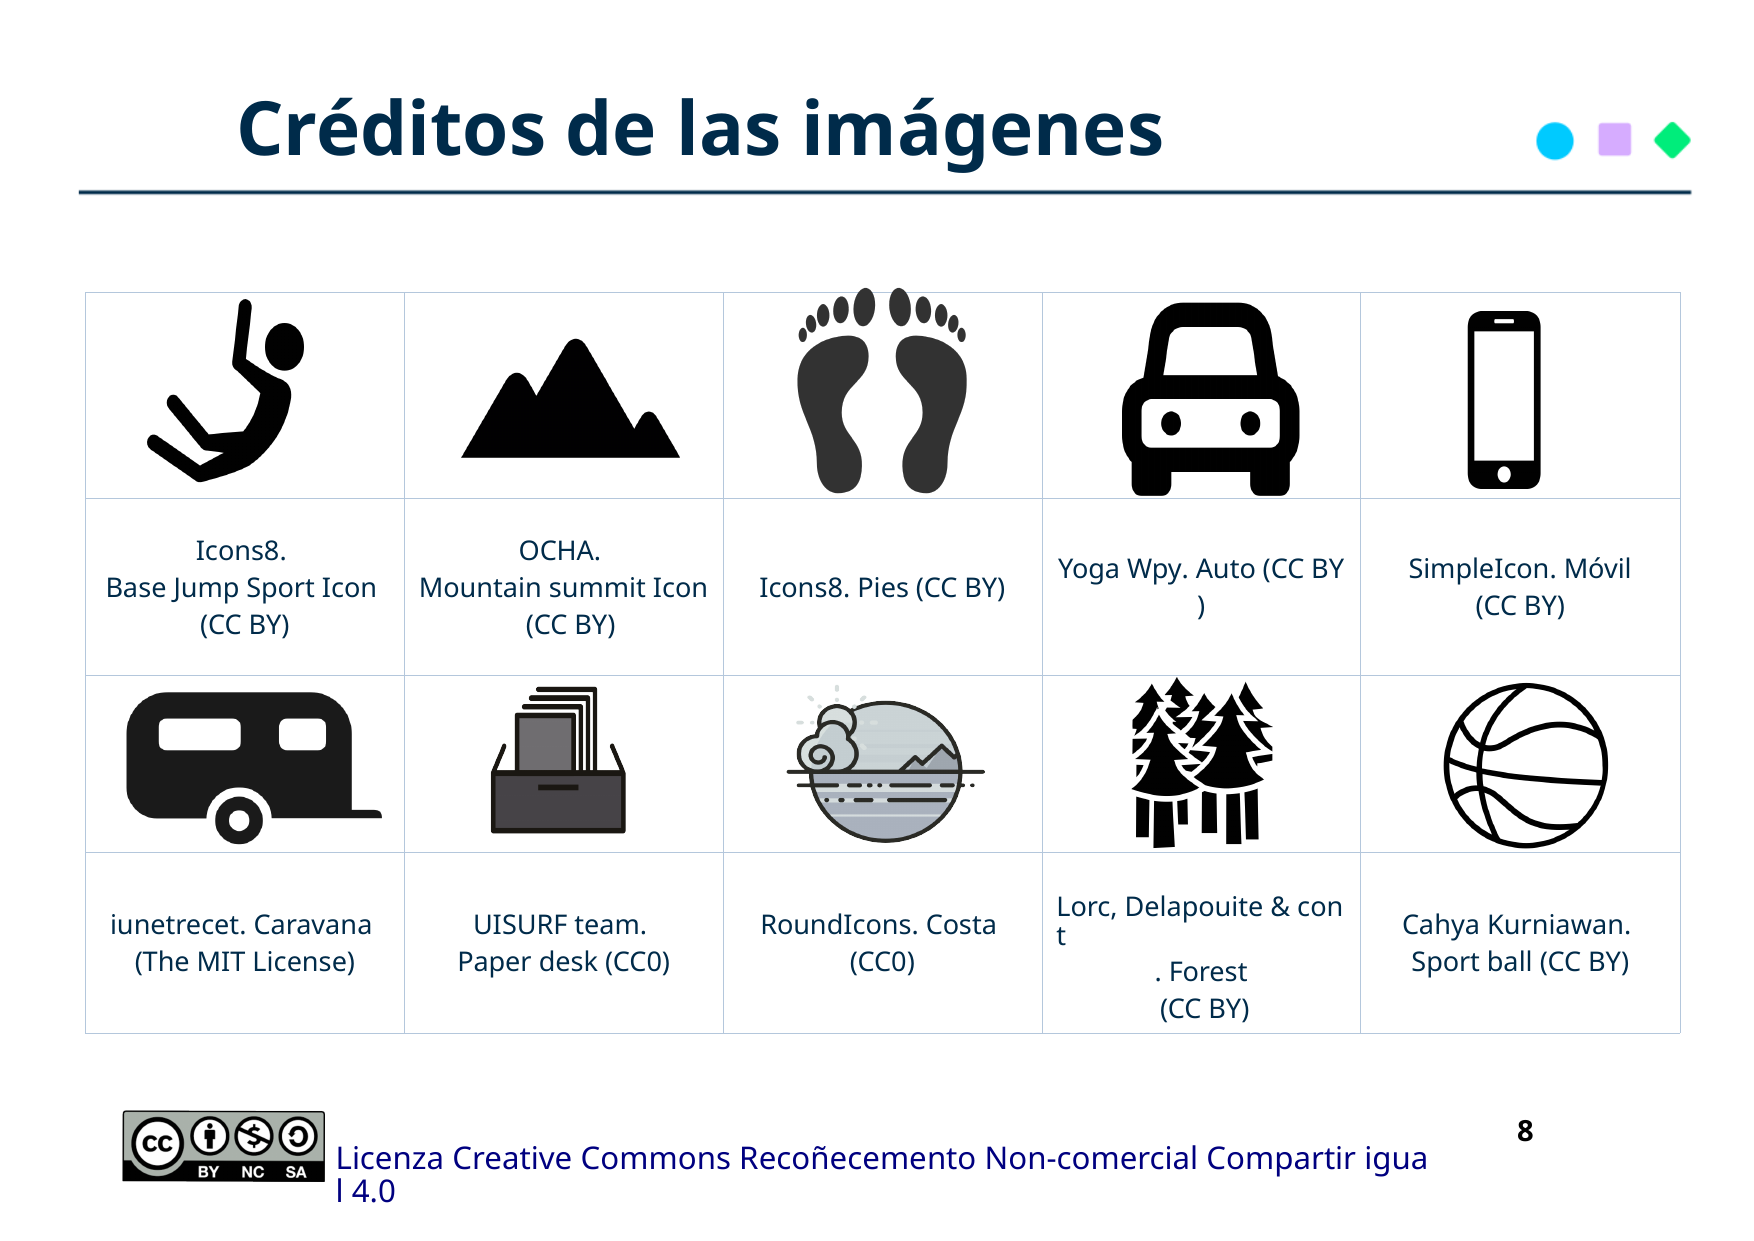

# Créditos de las imágenes
| | | | | |
| --- | --- | --- | --- | --- |
| Icons8. Base Jump Sport Icon (CC BY) | OCHA. Mountain summit Icon (CC BY) | Icons8. Pies (CC BY) | Yoga Wpy. Auto (CC BY) | SimpleIcon. Móvil (CC BY) |
| | | | | |
| iunetrecet. Caravana (The MIT License) | UISURF team. Paper desk (CC0) | RoundIcons. Costa (CC0) | Lorc, Delapouite & cont. Forest (CC BY) | Cahya Kurniawan. Sport ball (CC BY) |
Licenza Creative Commons Recoñecemento Non-comercial Compartir igual 4.0